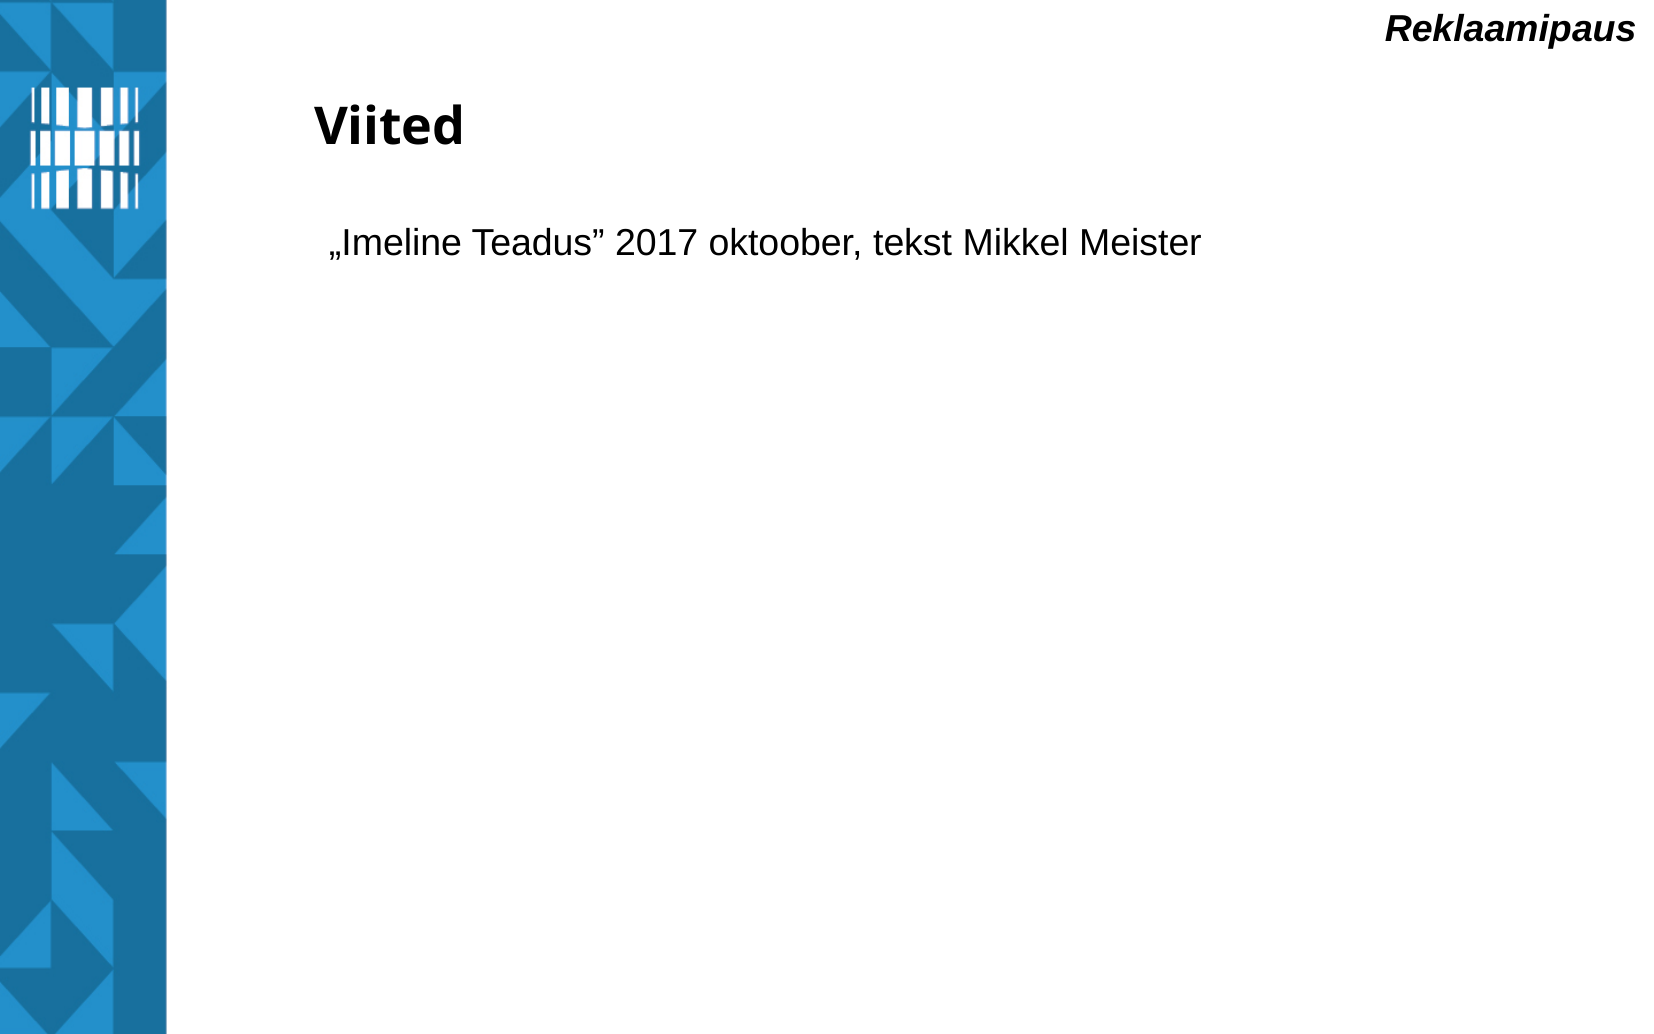

# Viited
„Imeline Teadus” 2017 oktoober, tekst Mikkel Meister